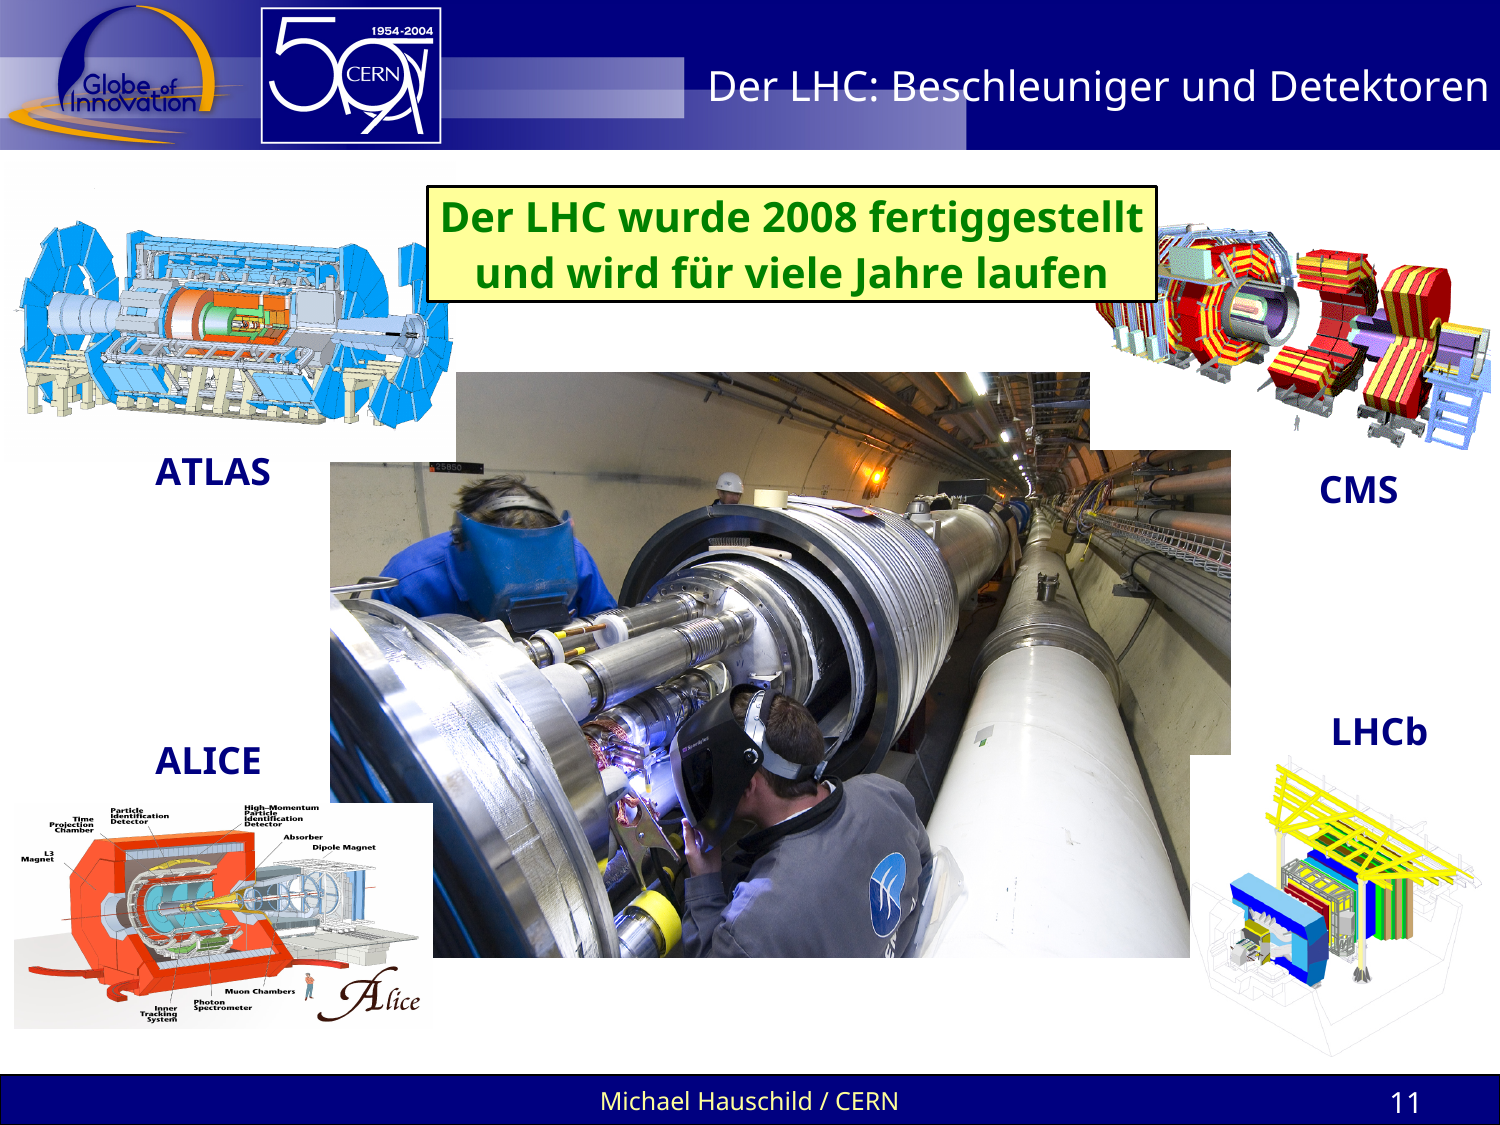

Der LHC: Beschleuniger und Detektoren
 Der LHC wurde 2008 fertiggestellt
 und wird für viele Jahre laufen
ATLAS
CMS
LHCb
ALICE